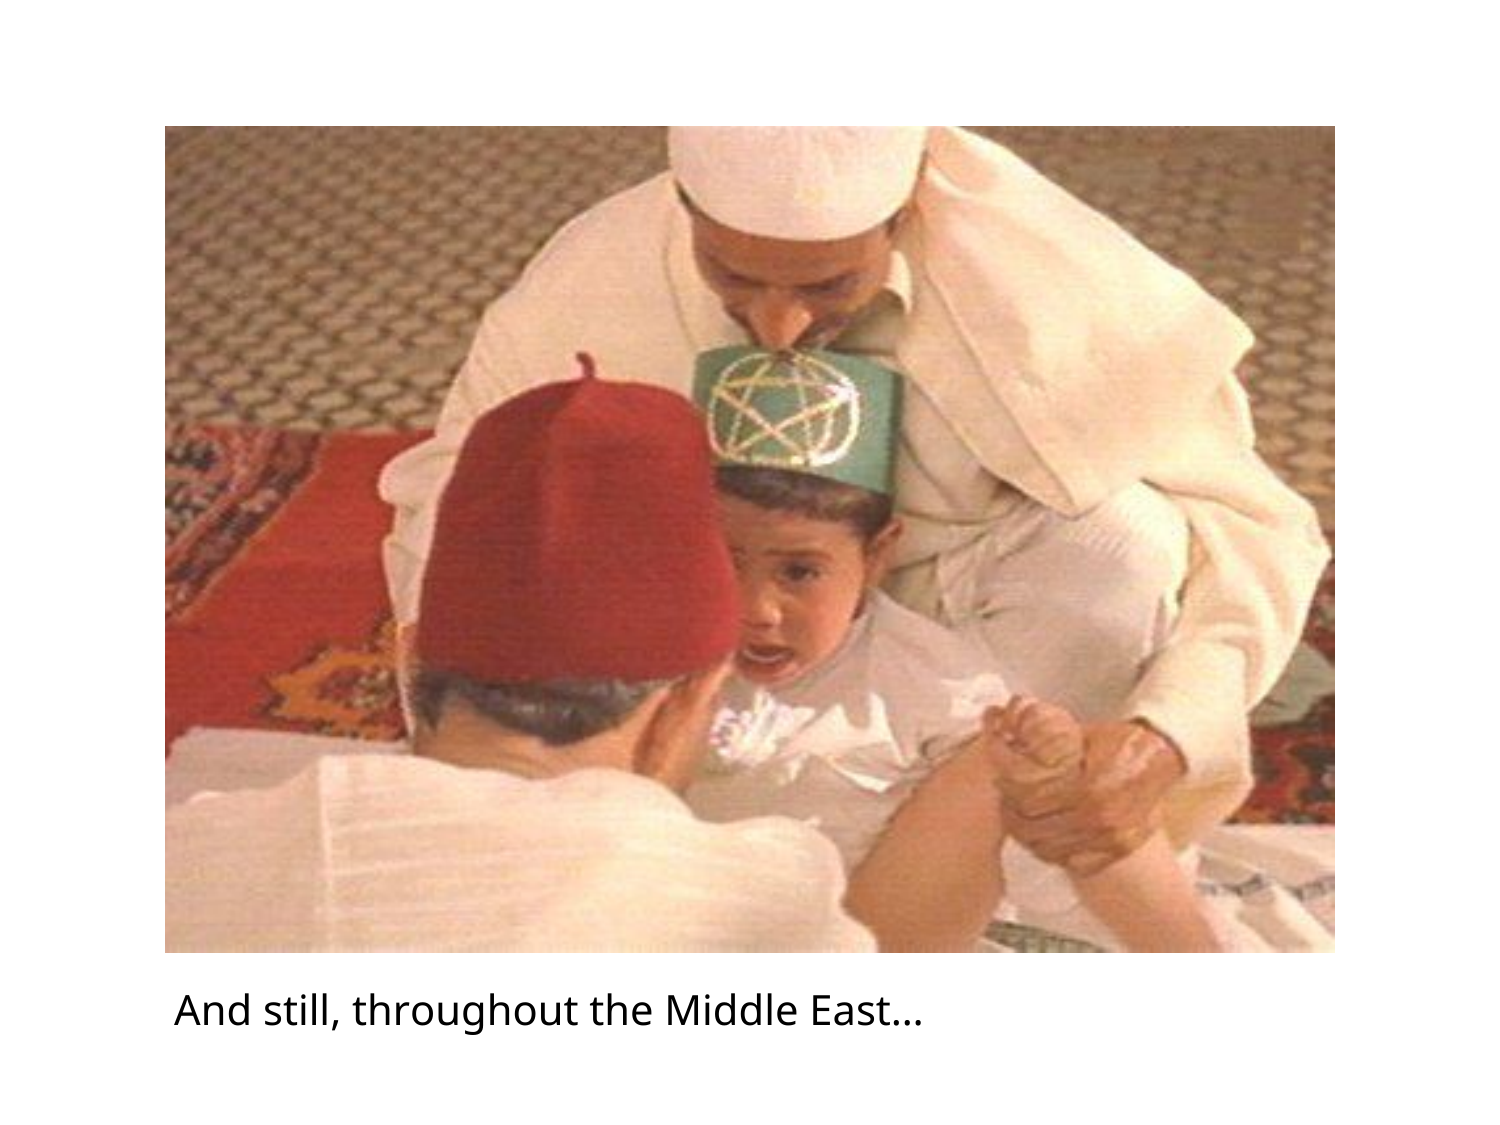

#
And still, throughout the Middle East…